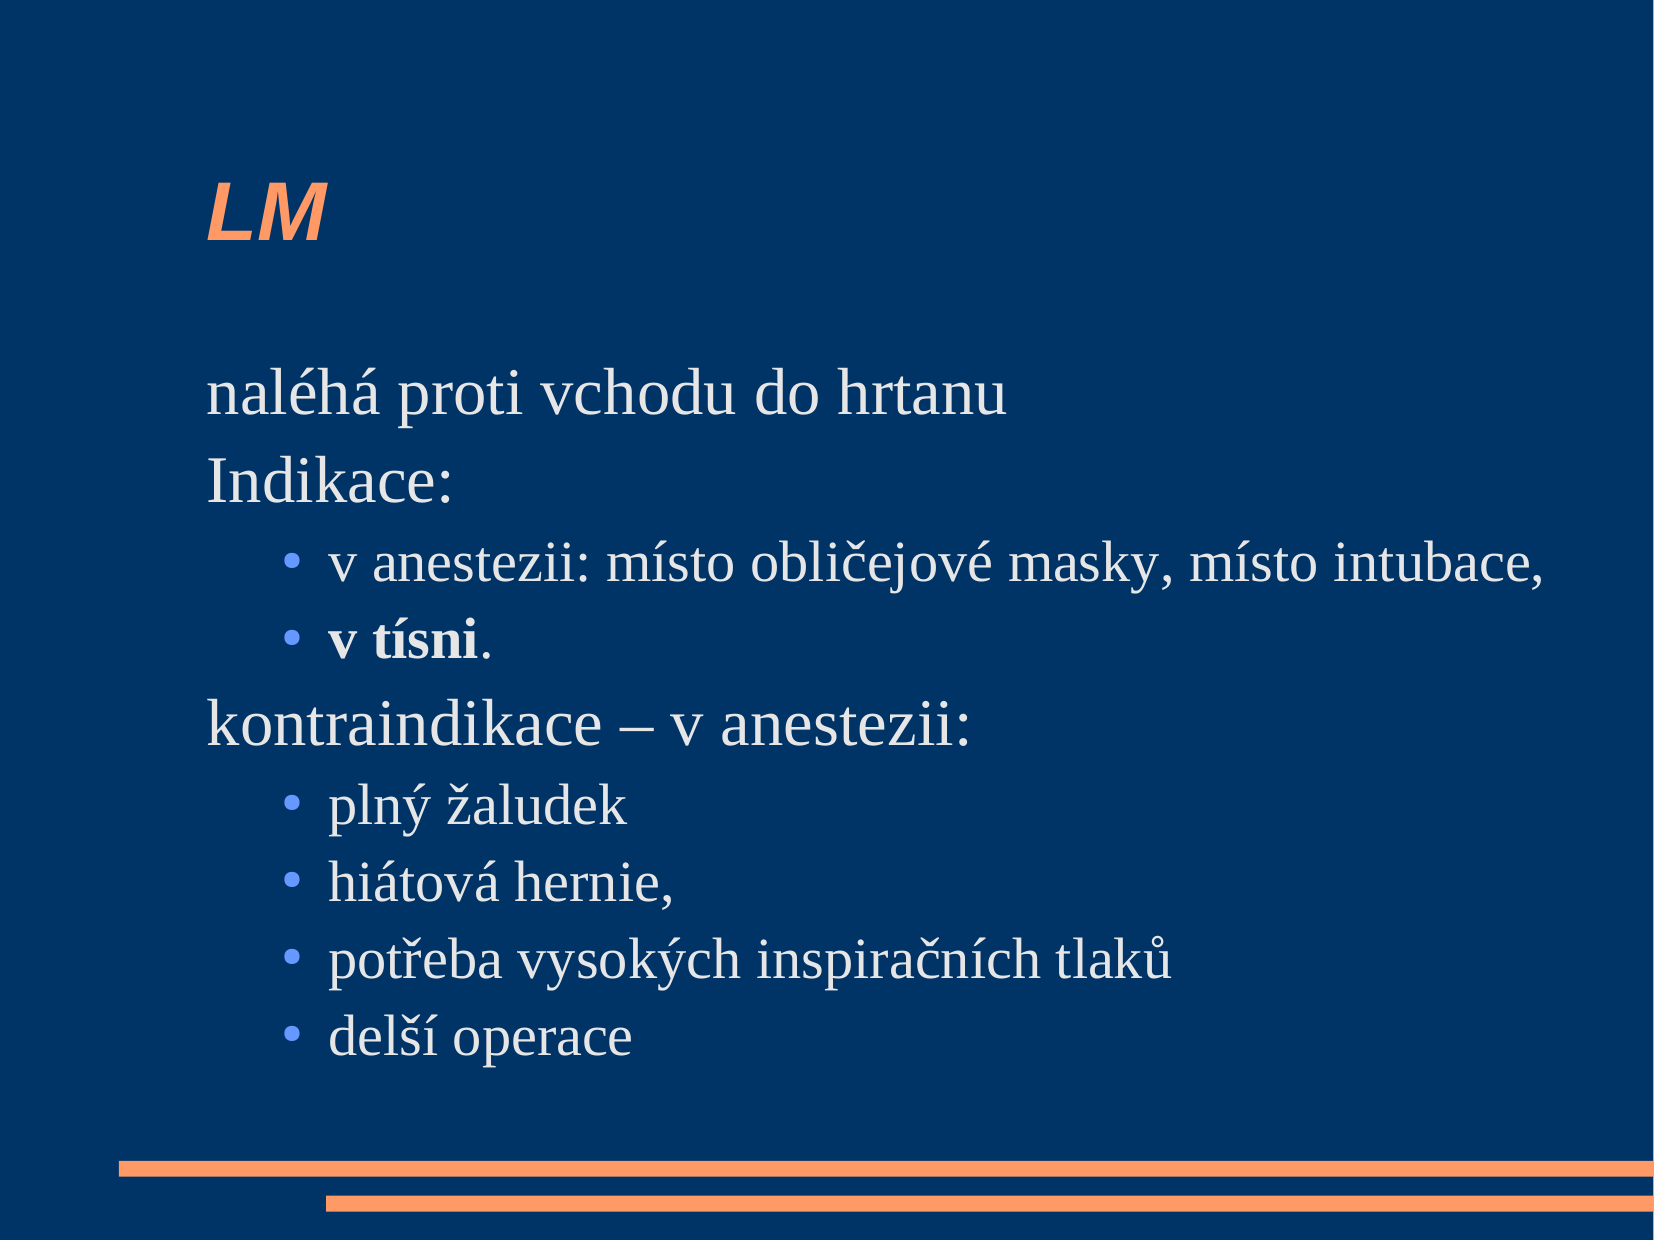

# LM
naléhá proti vchodu do hrtanu
Indikace:
v anestezii: místo obličejové masky, místo intubace,
v tísni.
kontraindikace – v anestezii:
plný žaludek
hiátová hernie,
potřeba vysokých inspiračních tlaků
delší operace